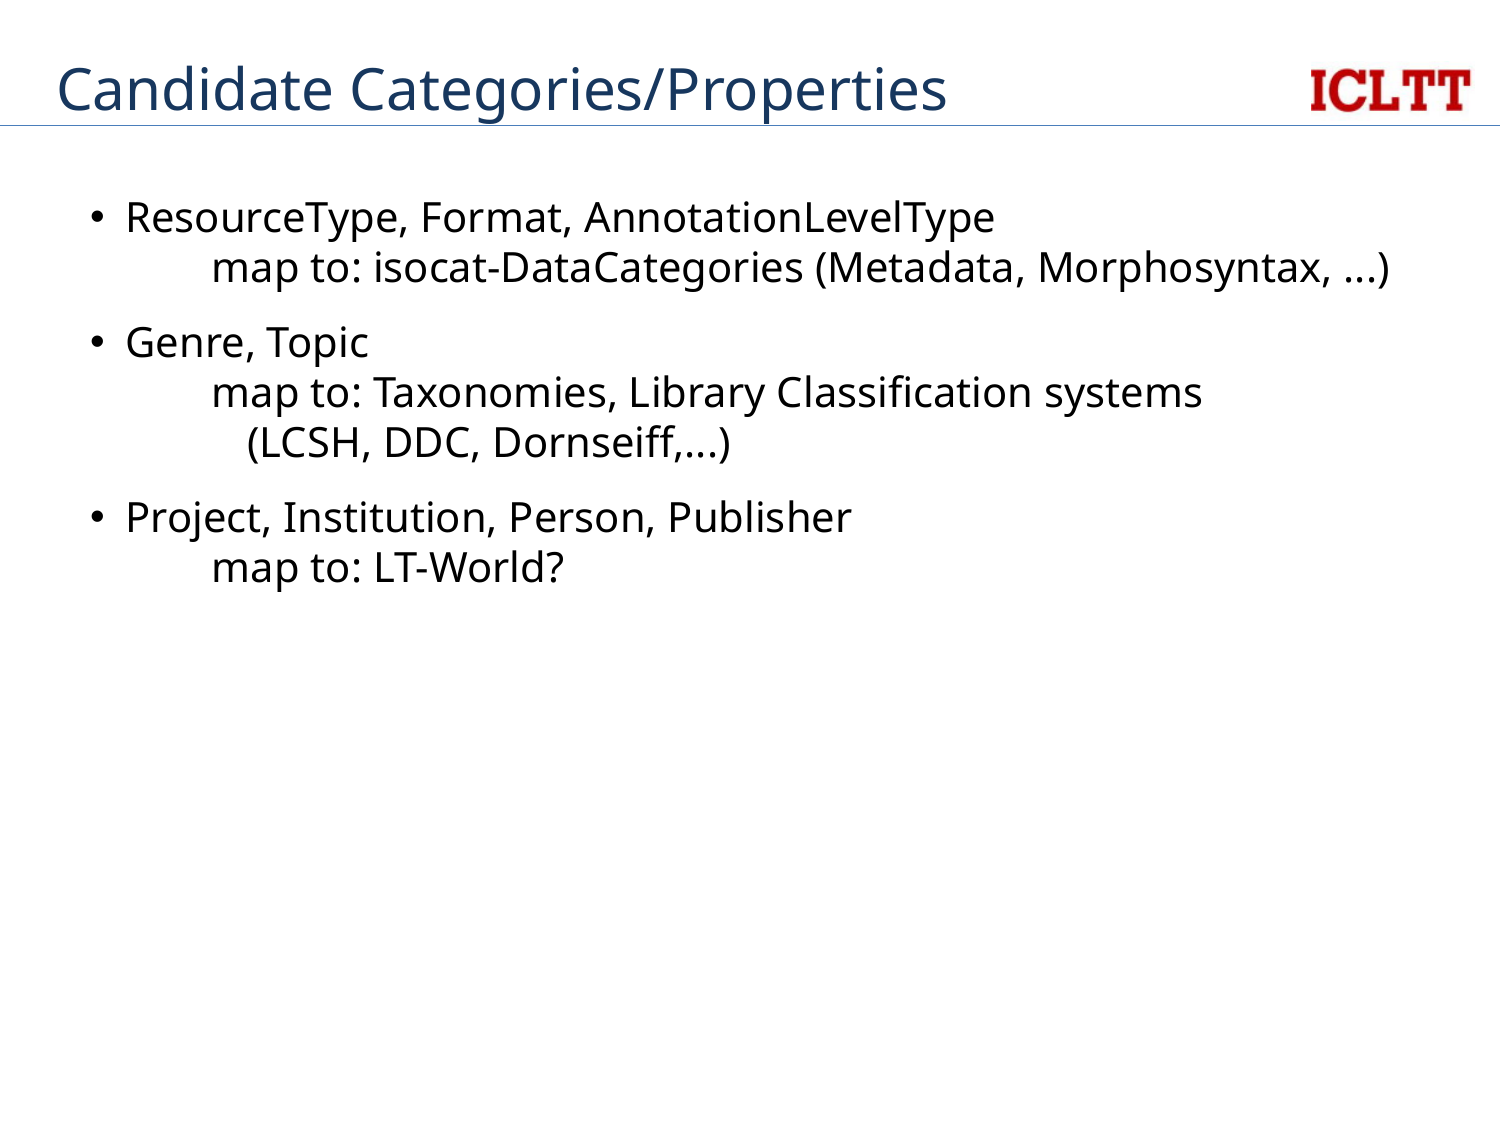

# Candidate Categories/Properties
ResourceType, Format, AnnotationLevelType
map to: isocat-DataCategories (Metadata, Morphosyntax, ...)
Genre, Topic
map to: Taxonomies, Library Classification systems
(LCSH, DDC, Dornseiff,...)
Project, Institution, Person, Publisher
map to: LT-World?